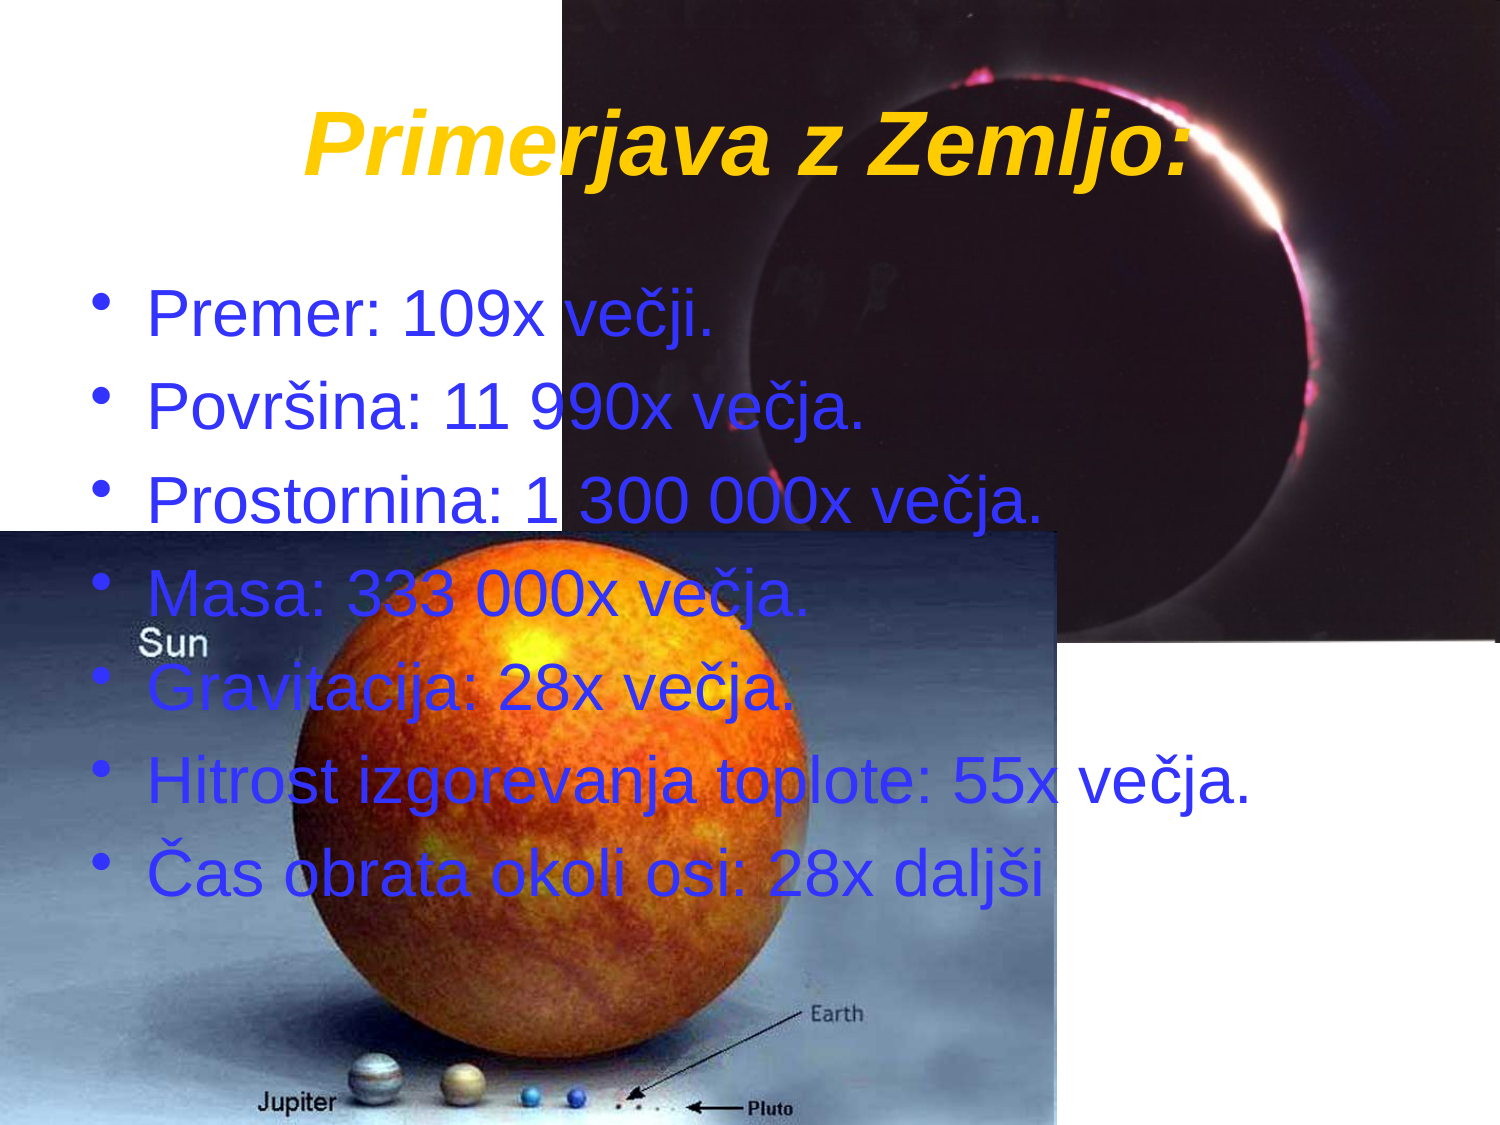

# Primerjava z Zemljo:
Premer: 109x večji.
Površina: 11 990x večja.
Prostornina: 1 300 000x večja.
Masa: 333 000x večja.
Gravitacija: 28x večja.
Hitrost izgorevanja toplote: 55x večja.
Čas obrata okoli osi: 28x daljši